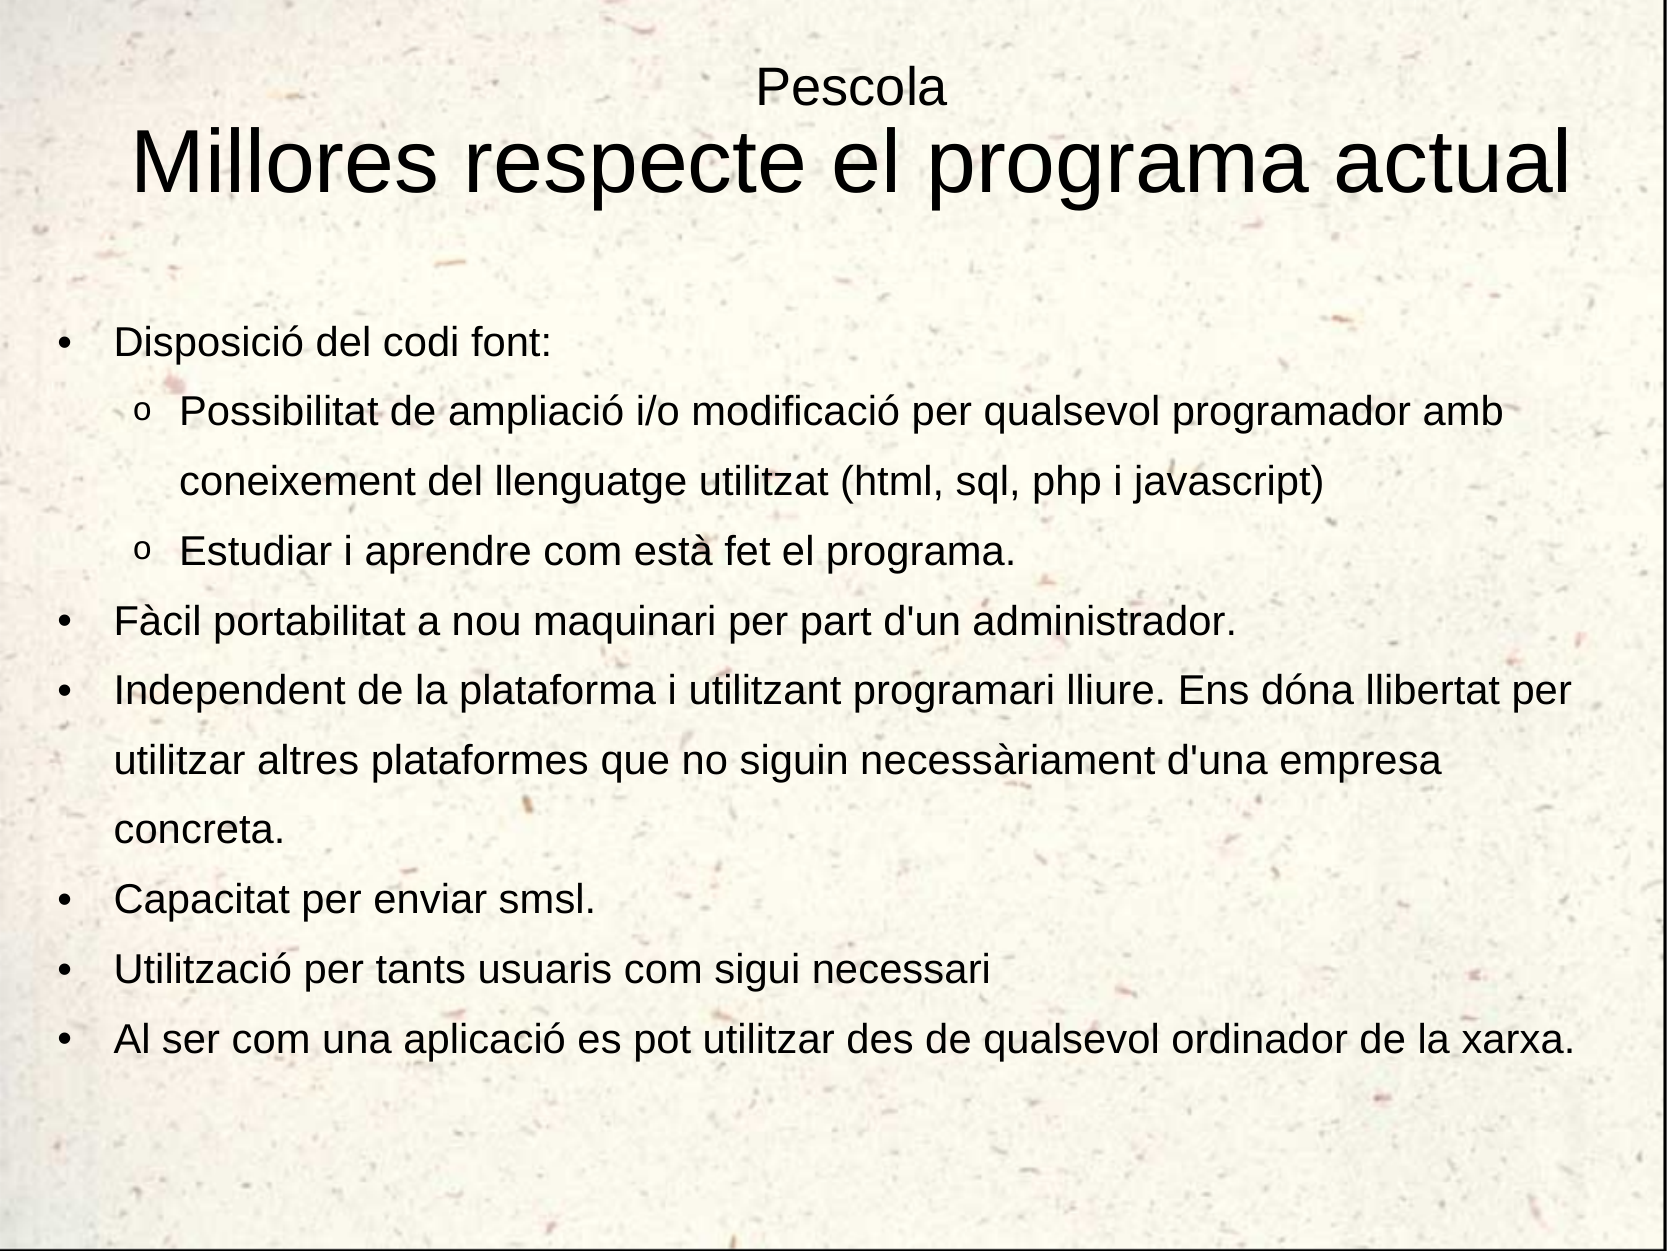

# Pescola Millores respecte el programa actual
Disposició del codi font:
Possibilitat de ampliació i/o modificació per qualsevol programador amb coneixement del llenguatge utilitzat (html, sql, php i javascript)
Estudiar i aprendre com està fet el programa.
Fàcil portabilitat a nou maquinari per part d'un administrador.
Independent de la plataforma i utilitzant programari lliure. Ens dóna llibertat per utilitzar altres plataformes que no siguin necessàriament d'una empresa concreta.
Capacitat per enviar smsl.
Utilització per tants usuaris com sigui necessari
Al ser com una aplicació es pot utilitzar des de qualsevol ordinador de la xarxa.